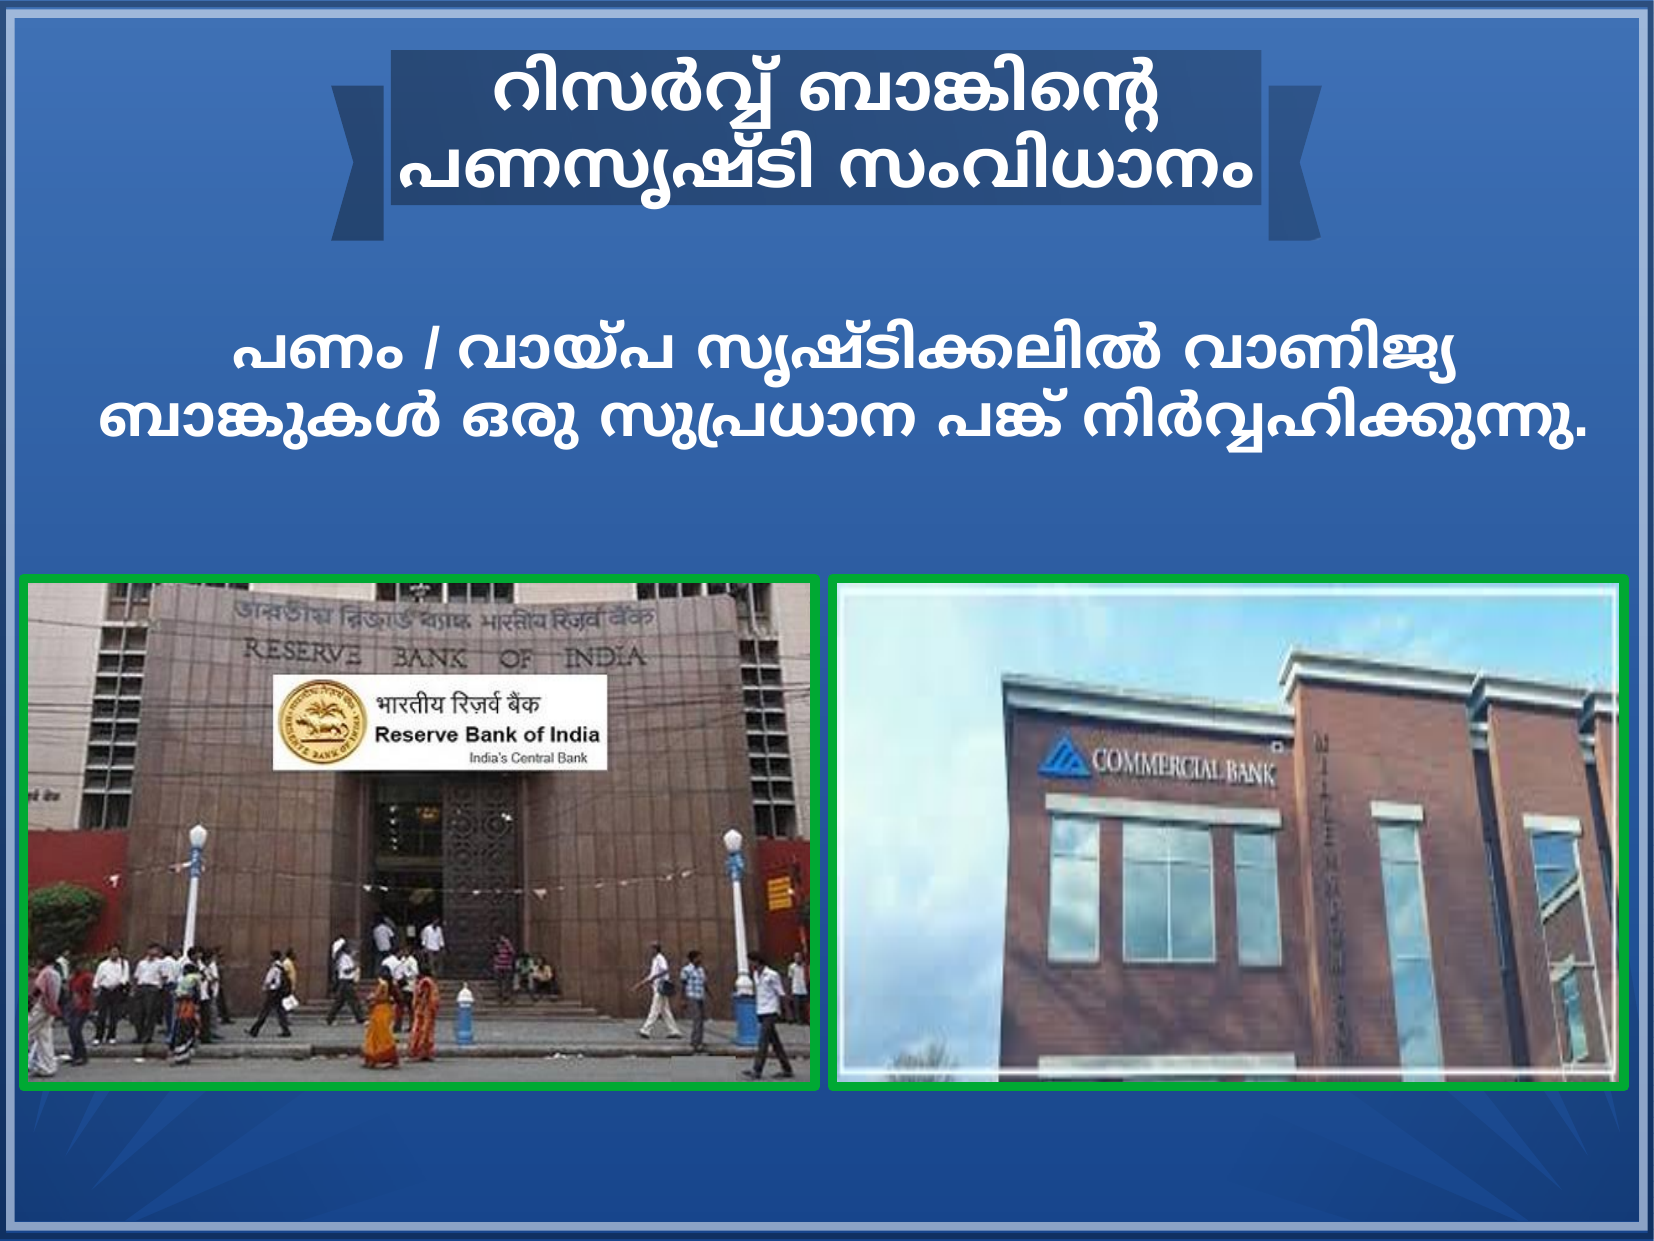

# റിസർവ്വ് ബാങ്കിന്റെ പണസൃഷ്ടി സംവിധാനം
പണം / വായ്പ സൃഷ്ടിക്കലിൽ വാണിജ്യ ബാങ്കുകൾ ഒരു സുപ്രധാന പങ്ക് നിർവ്വഹിക്കുന്നു.